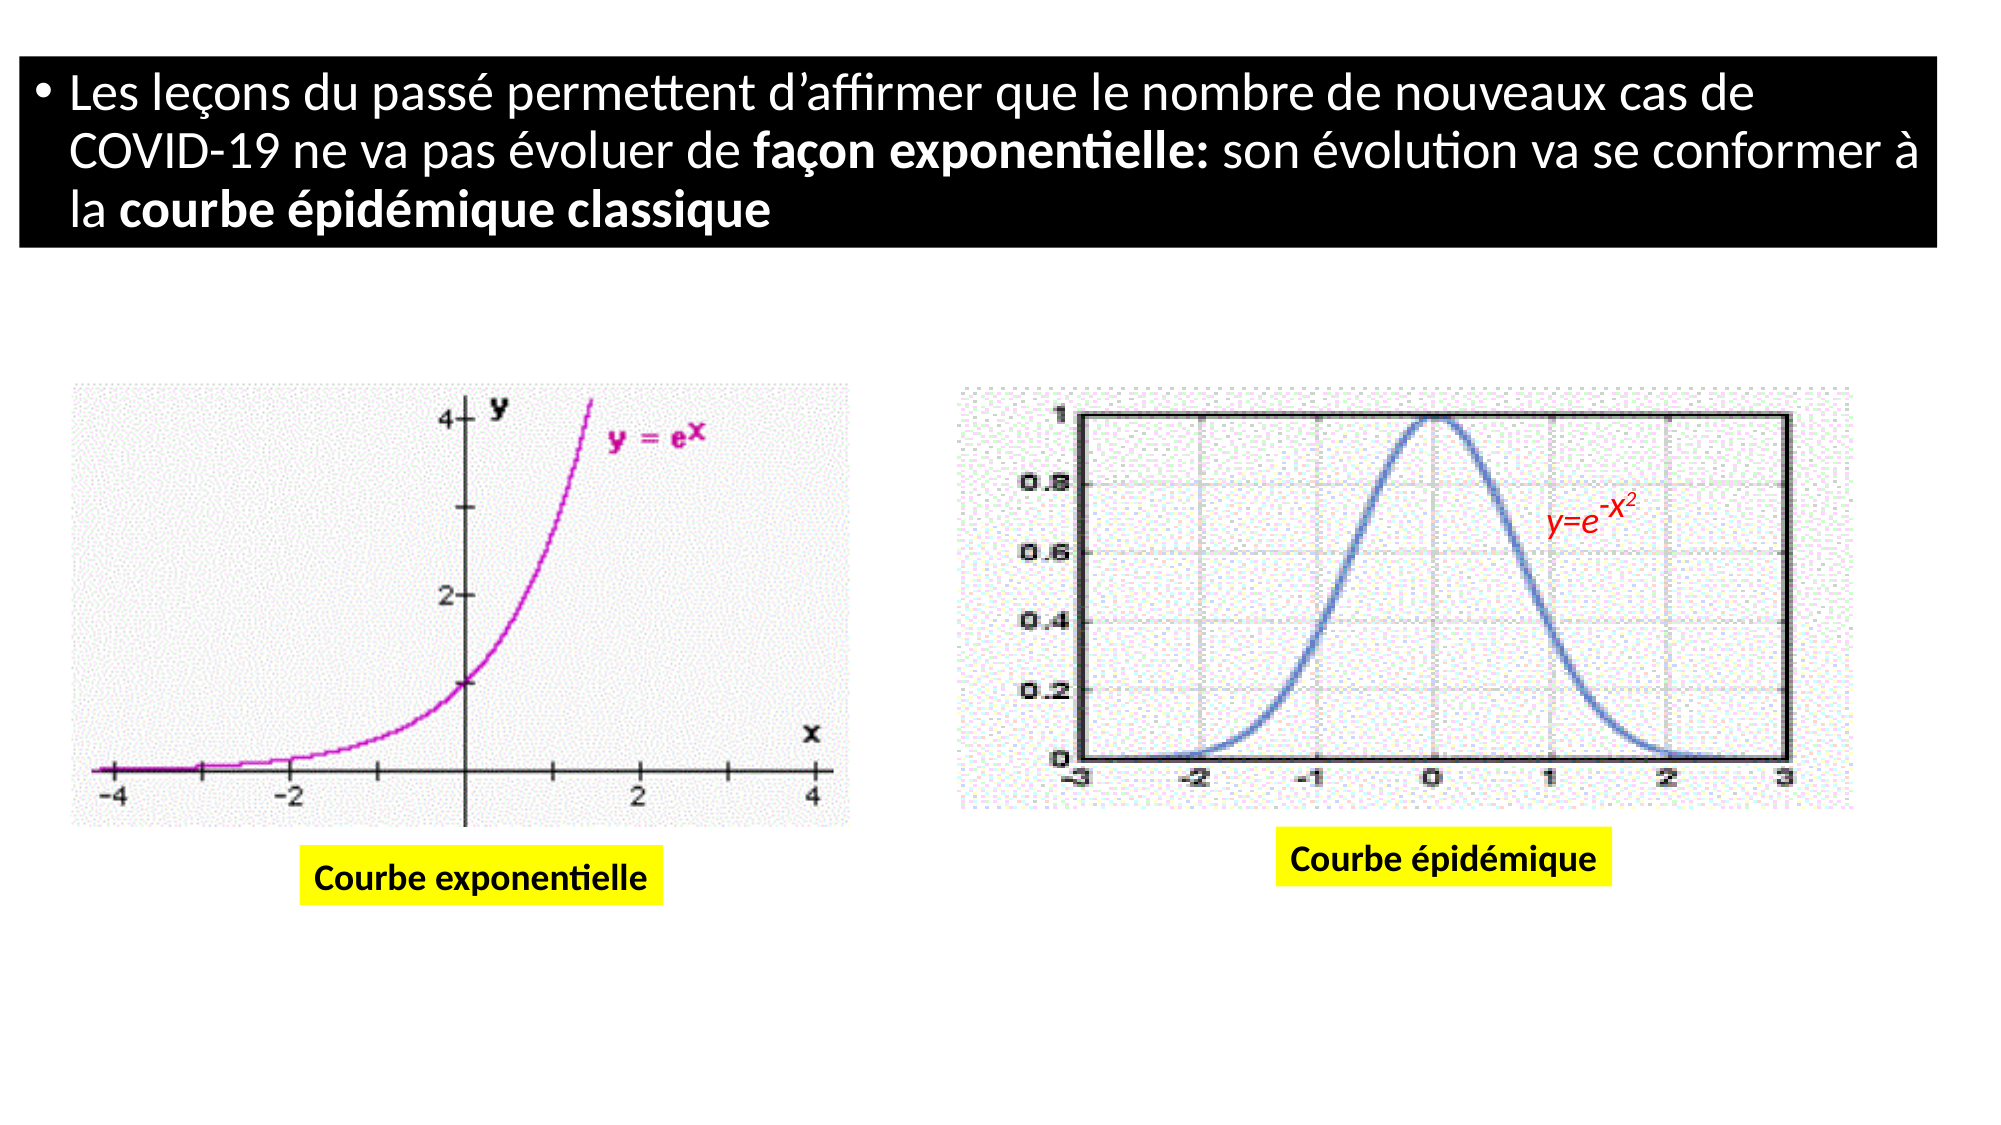

Les leçons du passé permettent d’affirmer que le nombre de nouveaux cas de COVID-19 ne va pas évoluer de façon exponentielle: son évolution va se conformer à la courbe épidémique classique
-x2
y=e
Courbe épidémique
Courbe exponentielle